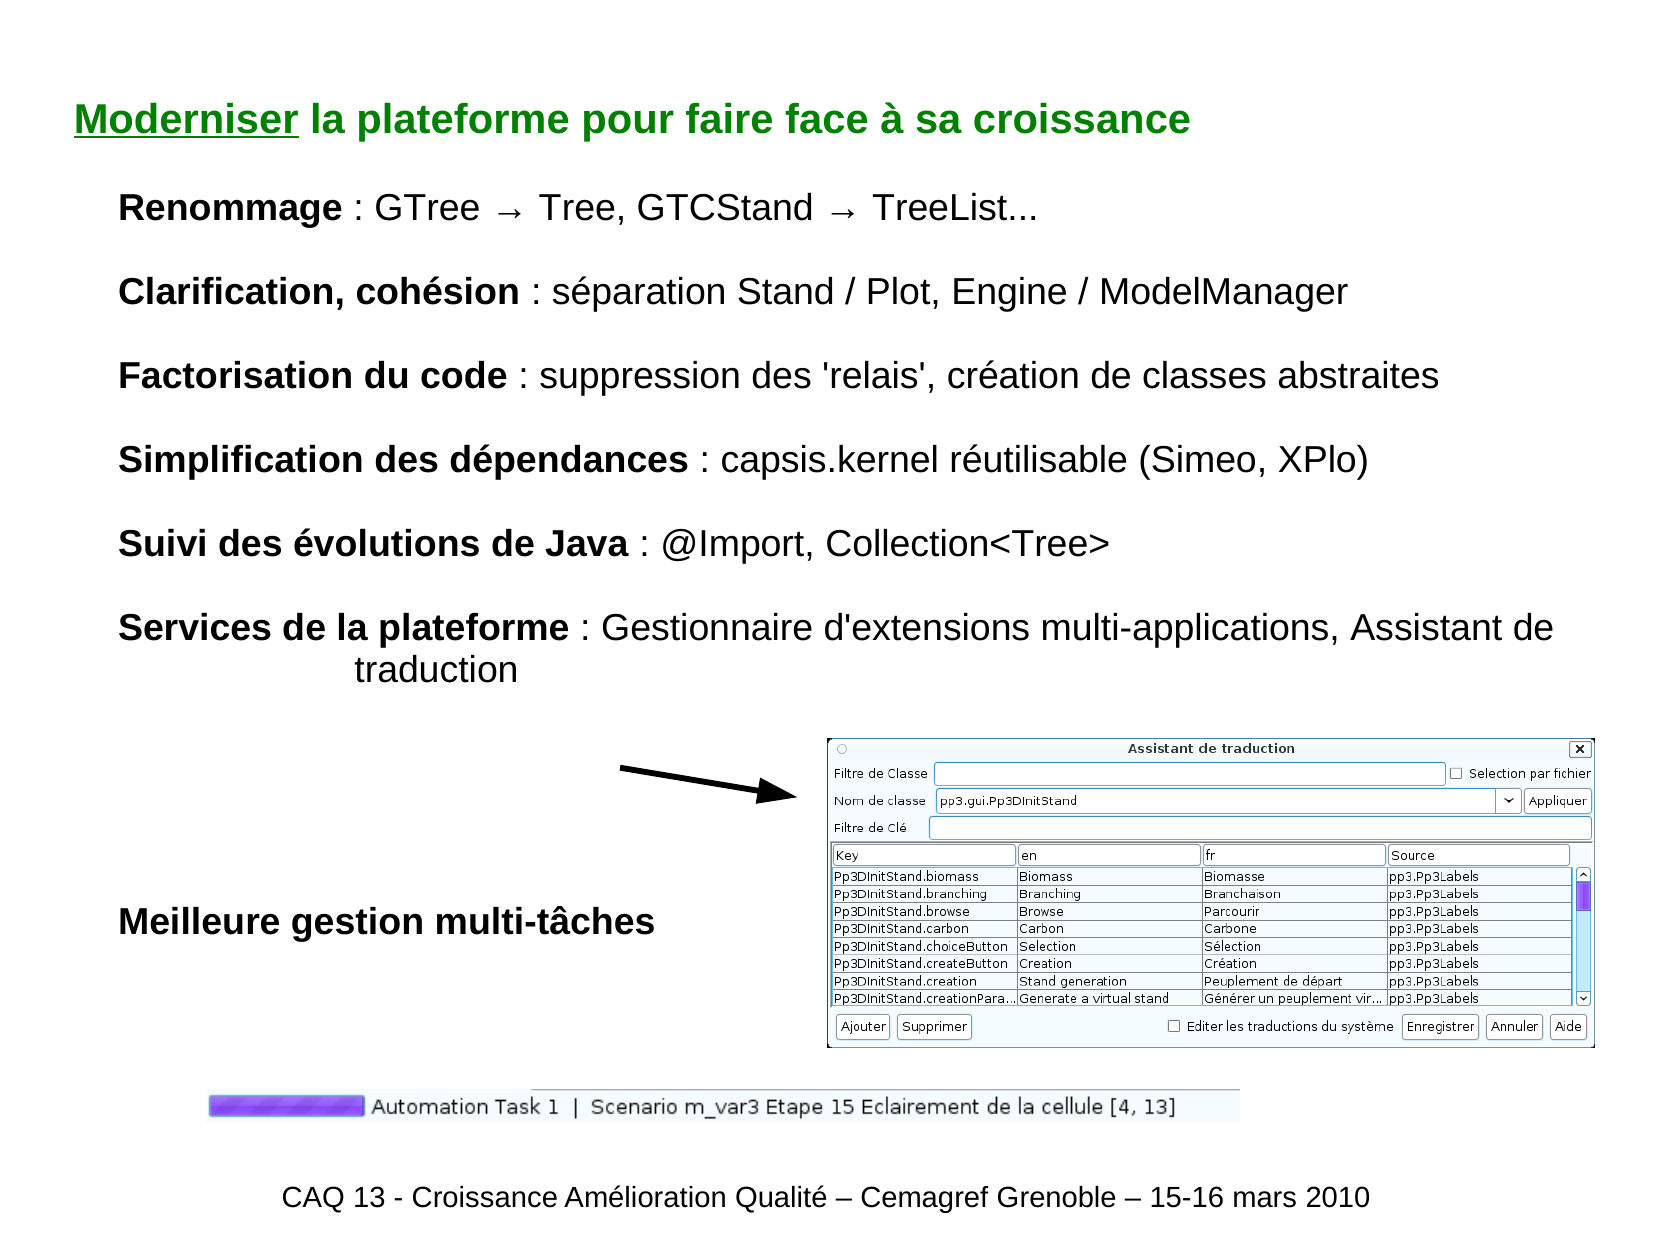

Moderniser la plateforme pour faire face à sa croissance
Renommage : GTree → Tree, GTCStand → TreeList...
Clarification, cohésion : séparation Stand / Plot, Engine / ModelManager
Factorisation du code : suppression des 'relais', création de classes abstraites
Simplification des dépendances : capsis.kernel réutilisable (Simeo, XPlo)
Suivi des évolutions de Java : @Import, Collection<Tree>
Services de la plateforme : Gestionnaire d'extensions multi-applications, Assistant de traduction
Meilleure gestion multi-tâches